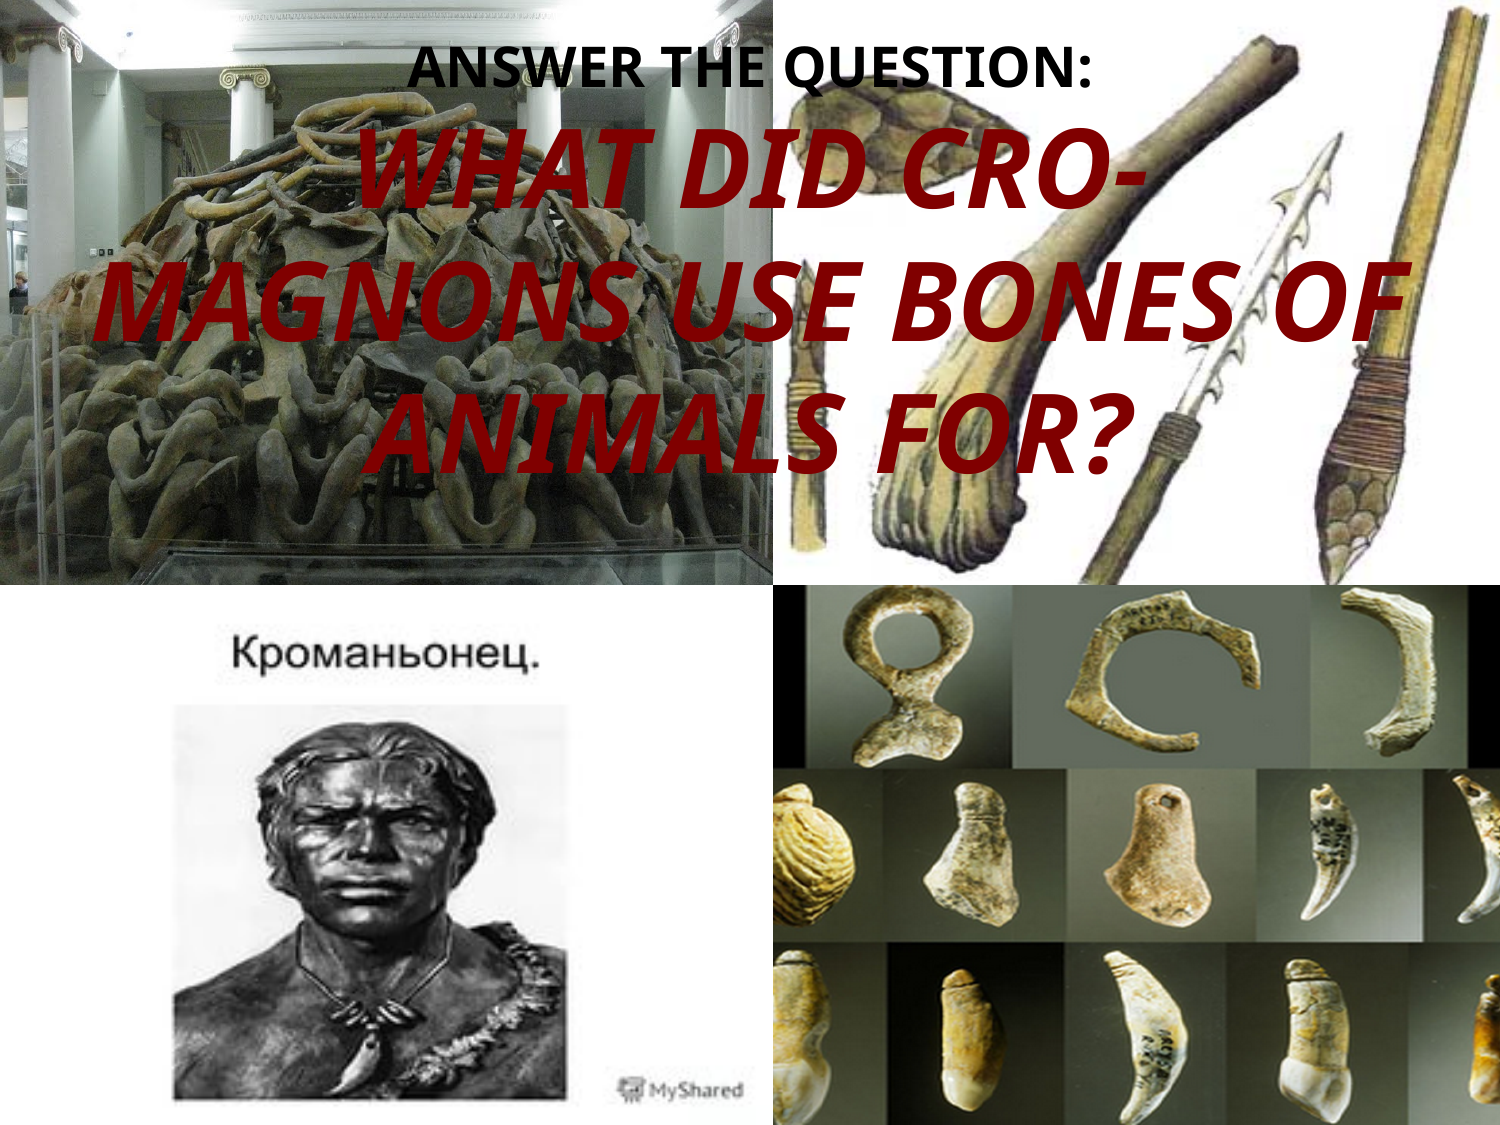

# ANSWER THE QUESTION: WHAT DID CRO-MAGNONS USE BONES OF ANIMALS FOR?